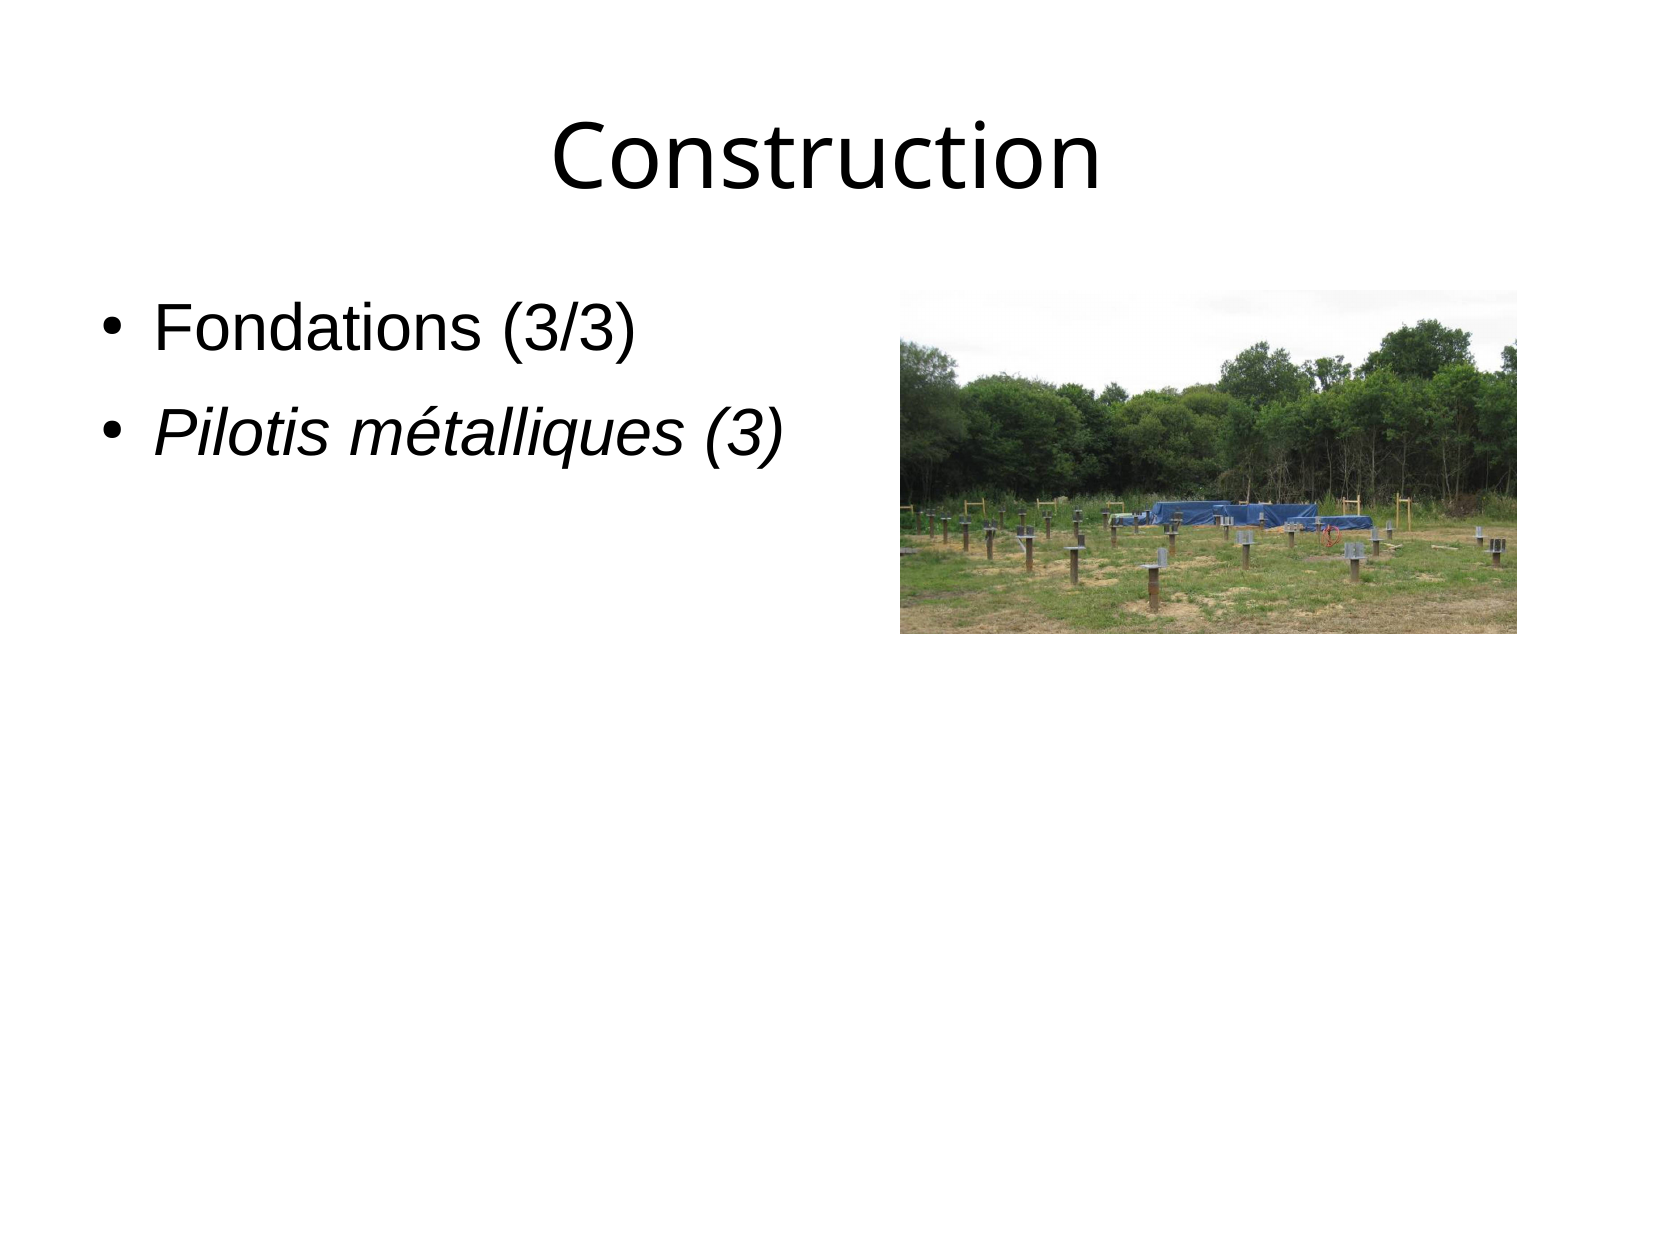

# Construction
Fondations (3/3)
Pilotis métalliques (3)